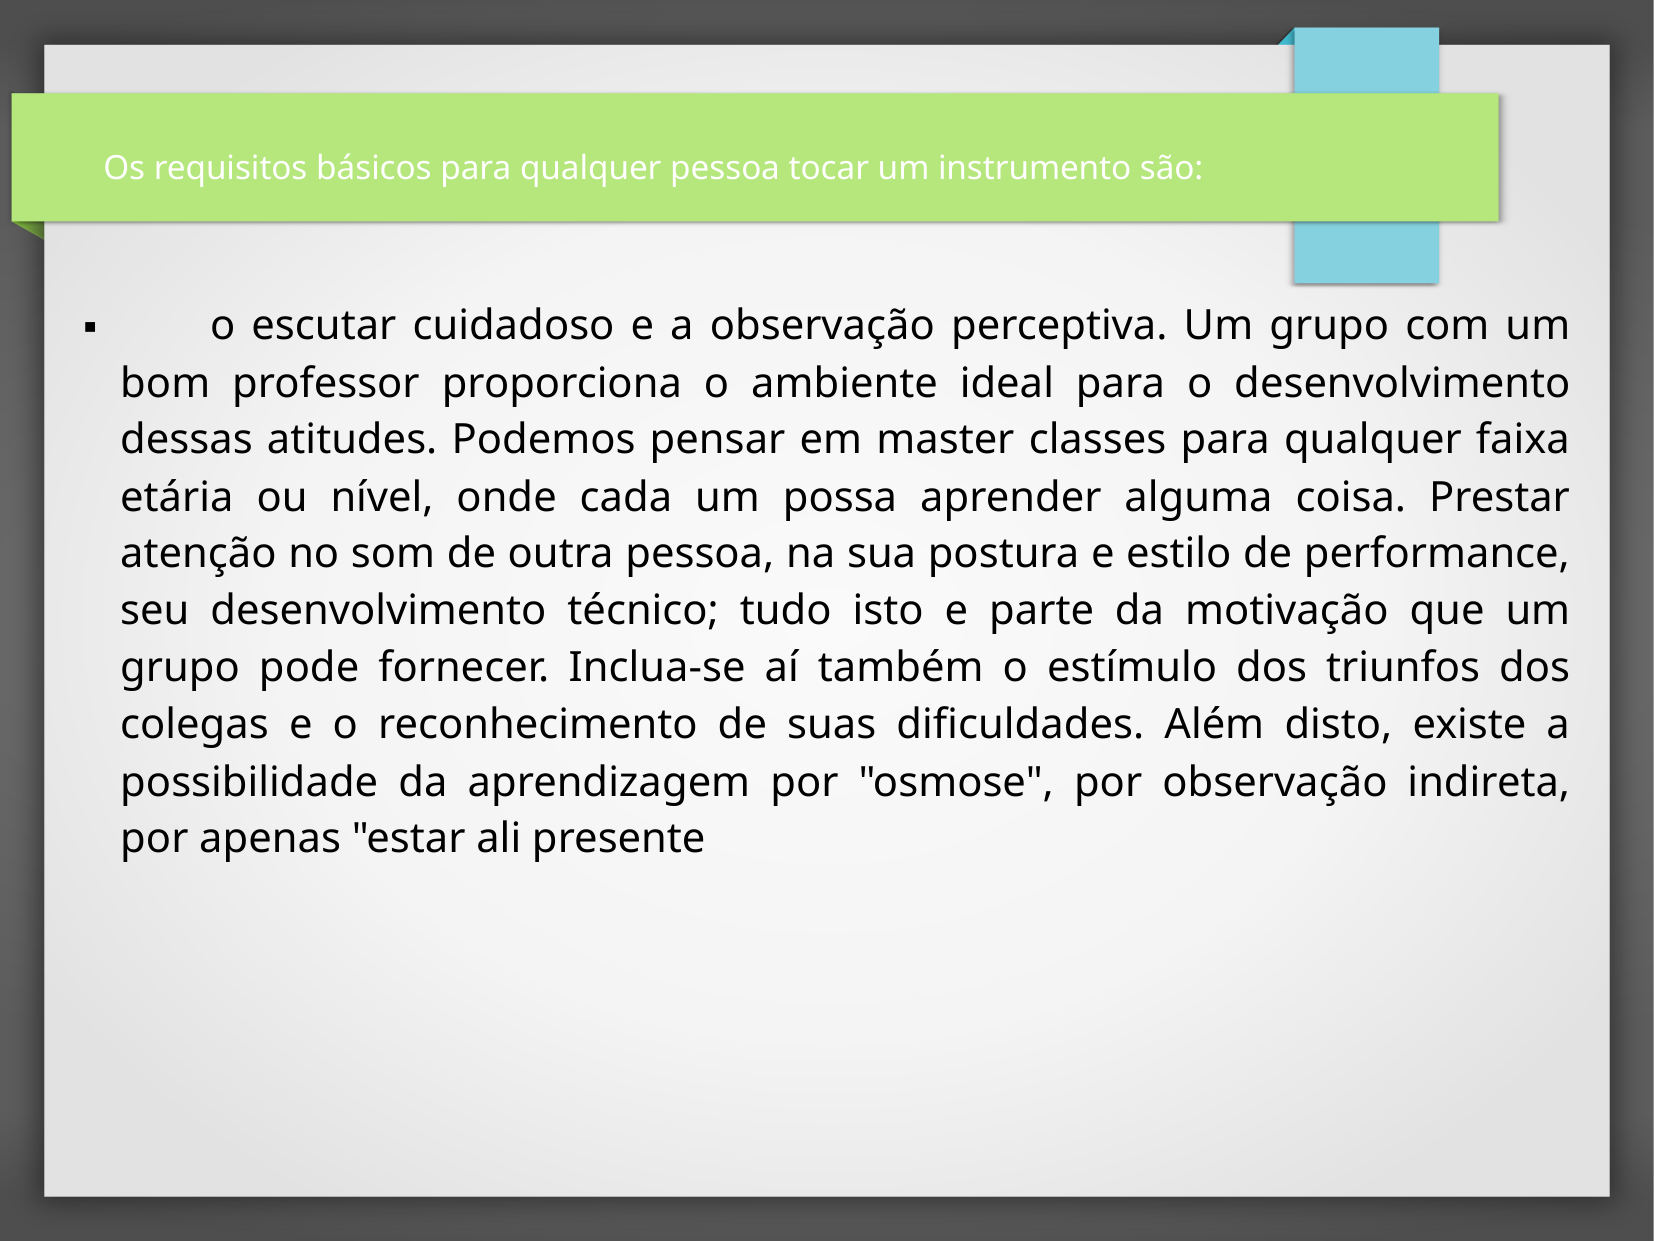

# Os requisitos básicos para qualquer pessoa tocar um instrumento são:
	 o escutar cuidadoso e a observação perceptiva. Um grupo com um bom professor proporciona o ambiente ideal para o desenvolvimento dessas atitudes. Podemos pensar em master classes para qualquer faixa etária ou nível, onde cada um possa aprender alguma coisa. Prestar atenção no som de outra pessoa, na sua postura e estilo de performance, seu desenvolvimento técnico; tudo isto e parte da motivação que um grupo pode fornecer. Inclua-se aí também o estímulo dos triunfos dos colegas e o reconhecimento de suas dificuldades. Além disto, existe a possibilidade da aprendizagem por "osmose", por observação indireta, por apenas "estar ali presente